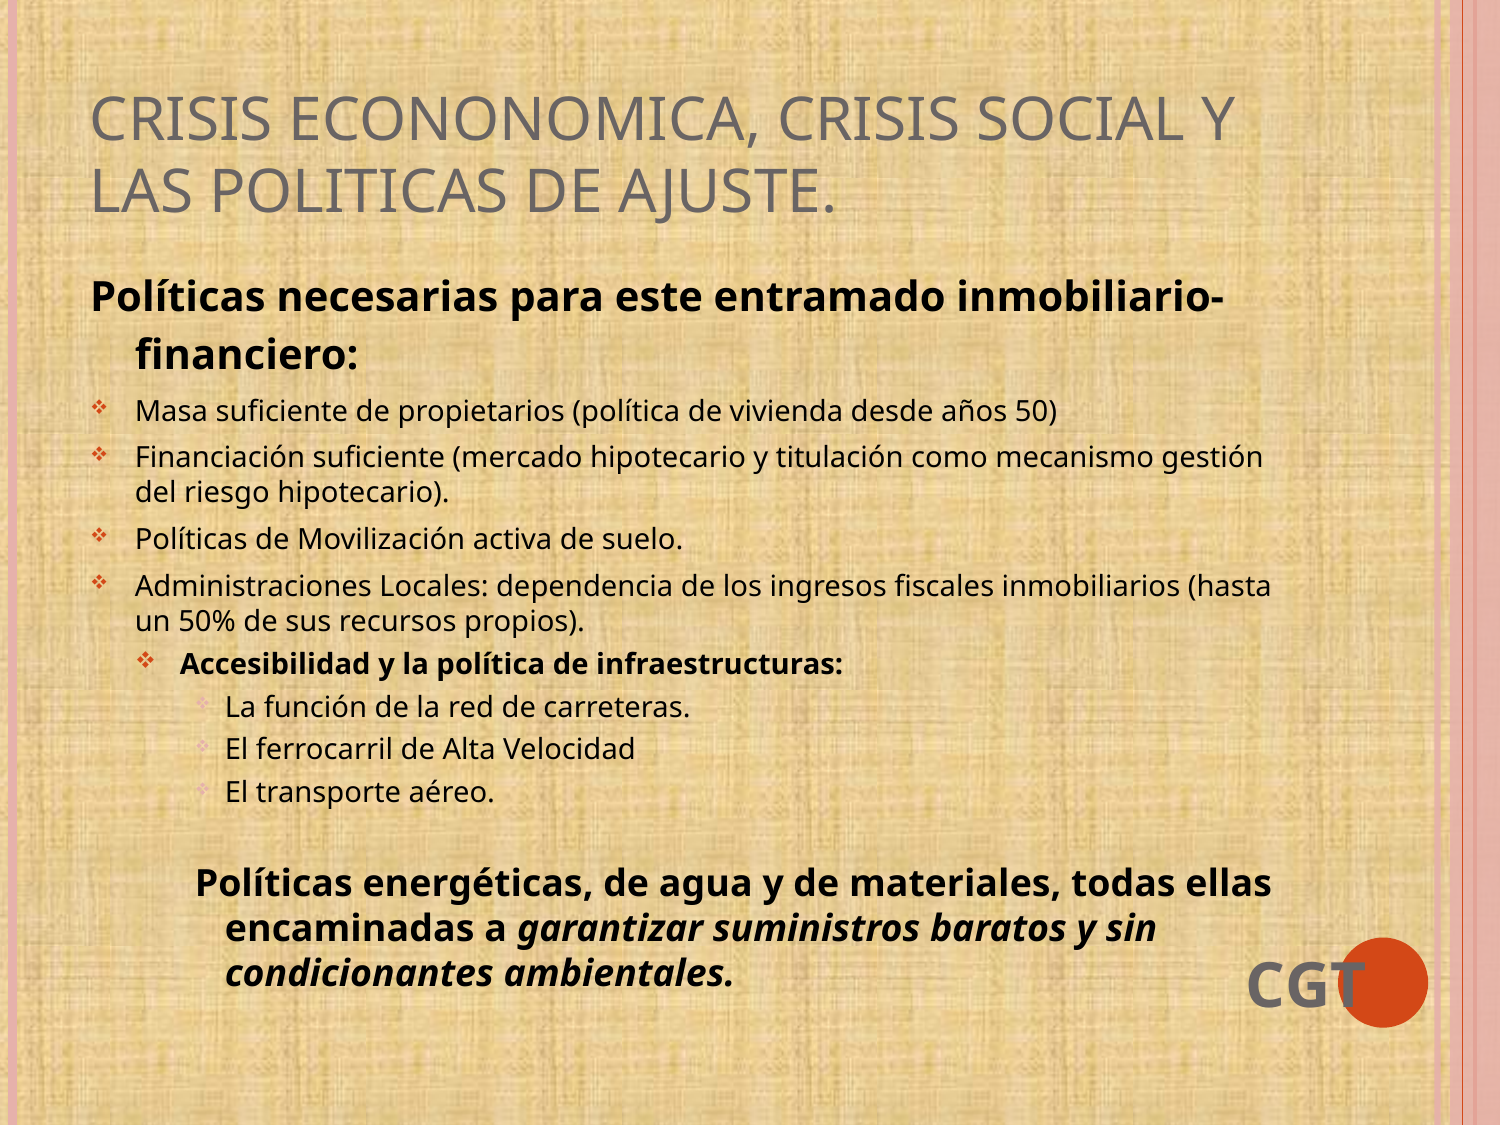

# CRISIS ECONONOMICA, CRISIS SOCIAL Y LAS POLITICAS DE AJUSTE.
Políticas necesarias para este entramado inmobiliario-financiero:
Masa suficiente de propietarios (política de vivienda desde años 50)
Financiación suficiente (mercado hipotecario y titulación como mecanismo gestión del riesgo hipotecario).
Políticas de Movilización activa de suelo.
Administraciones Locales: dependencia de los ingresos fiscales inmobiliarios (hasta un 50% de sus recursos propios).
Accesibilidad y la política de infraestructuras:
La función de la red de carreteras.
El ferrocarril de Alta Velocidad
El transporte aéreo.
Políticas energéticas, de agua y de materiales, todas ellas encaminadas a garantizar suministros baratos y sin condicionantes ambientales.
CGT